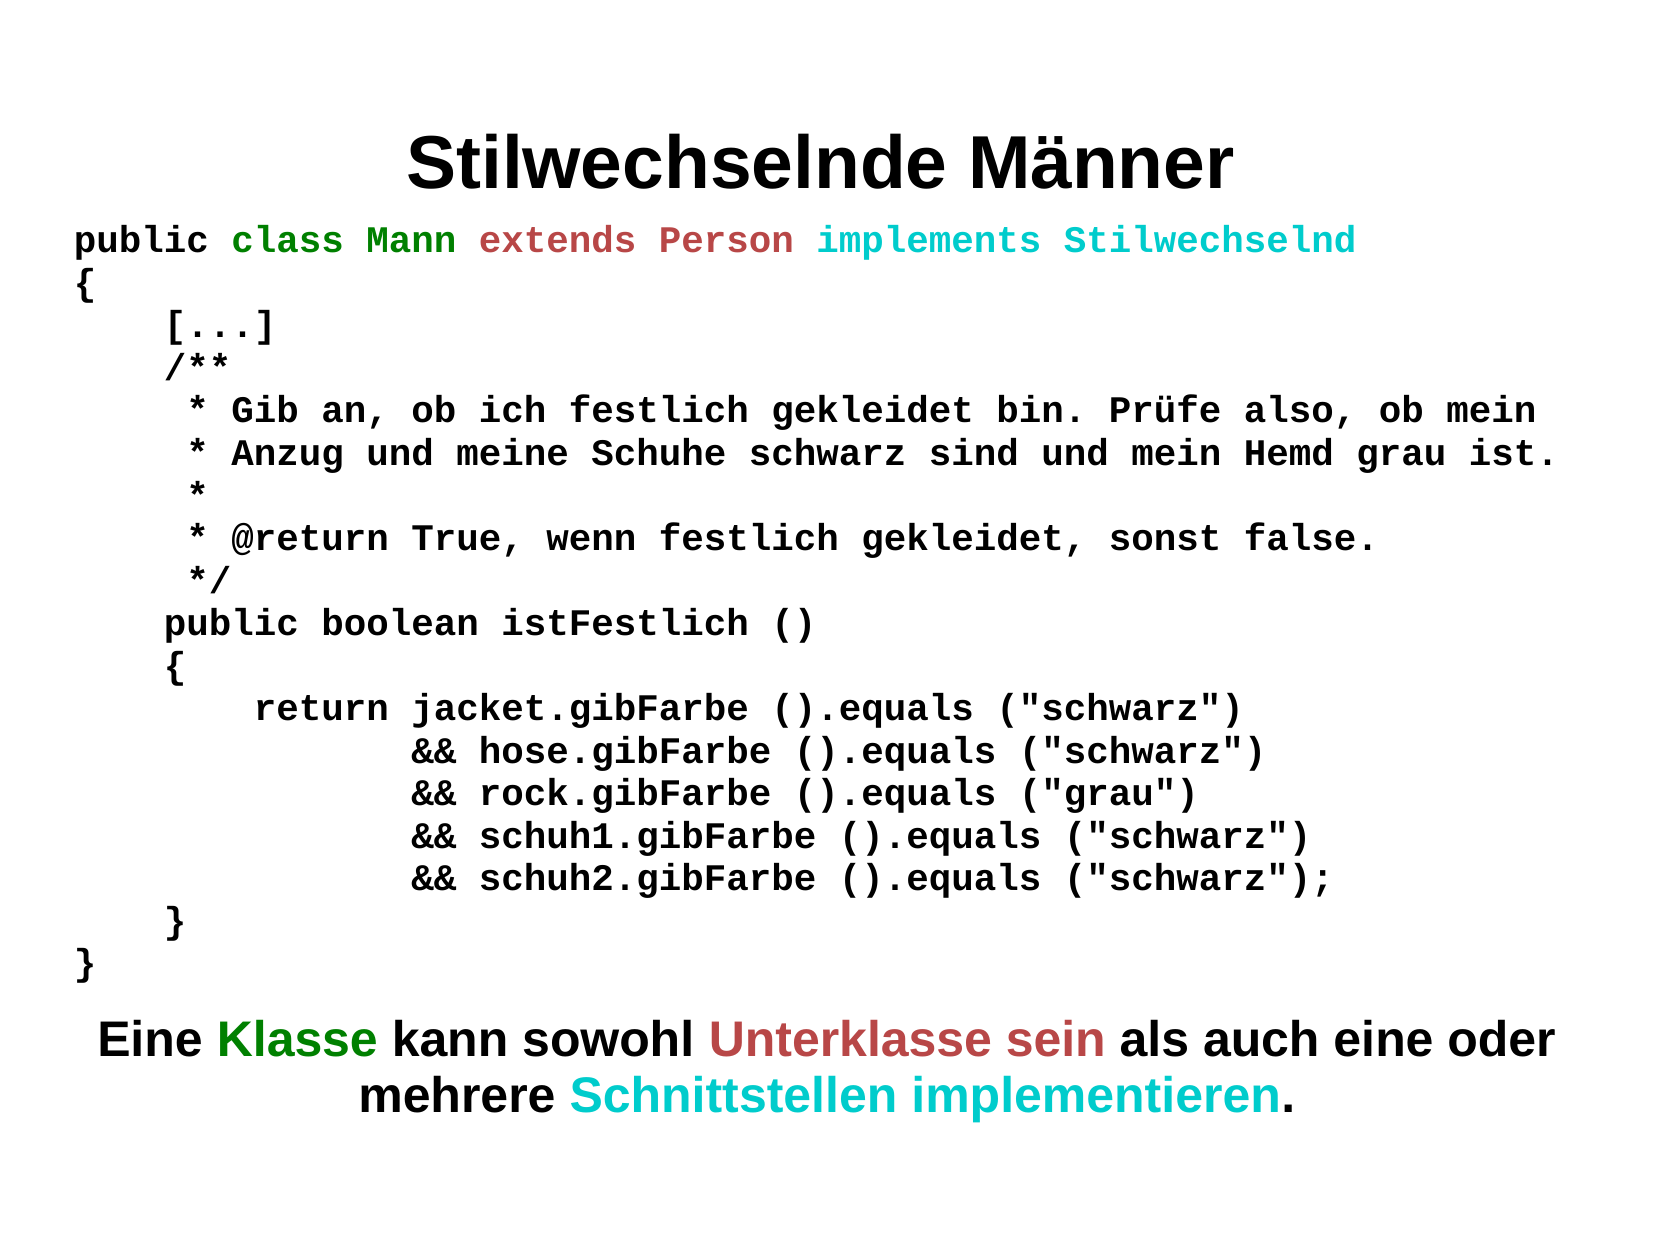

# Stilwechselnde Männer
public class Mann extends Person implements Stilwechselnd
{
 [...]
 /**
 * Gib an, ob ich festlich gekleidet bin. Prüfe also, ob mein
 * Anzug und meine Schuhe schwarz sind und mein Hemd grau ist.
 *
 * @return True, wenn festlich gekleidet, sonst false.
 */
 public boolean istFestlich ()
 {
 return jacket.gibFarbe ().equals ("schwarz")
 && hose.gibFarbe ().equals ("schwarz")
 && rock.gibFarbe ().equals ("grau")
 && schuh1.gibFarbe ().equals ("schwarz")
 && schuh2.gibFarbe ().equals ("schwarz");
 }
}
Eine Klasse kann sowohl Unterklasse sein als auch eine oder mehrere Schnittstellen implementieren.